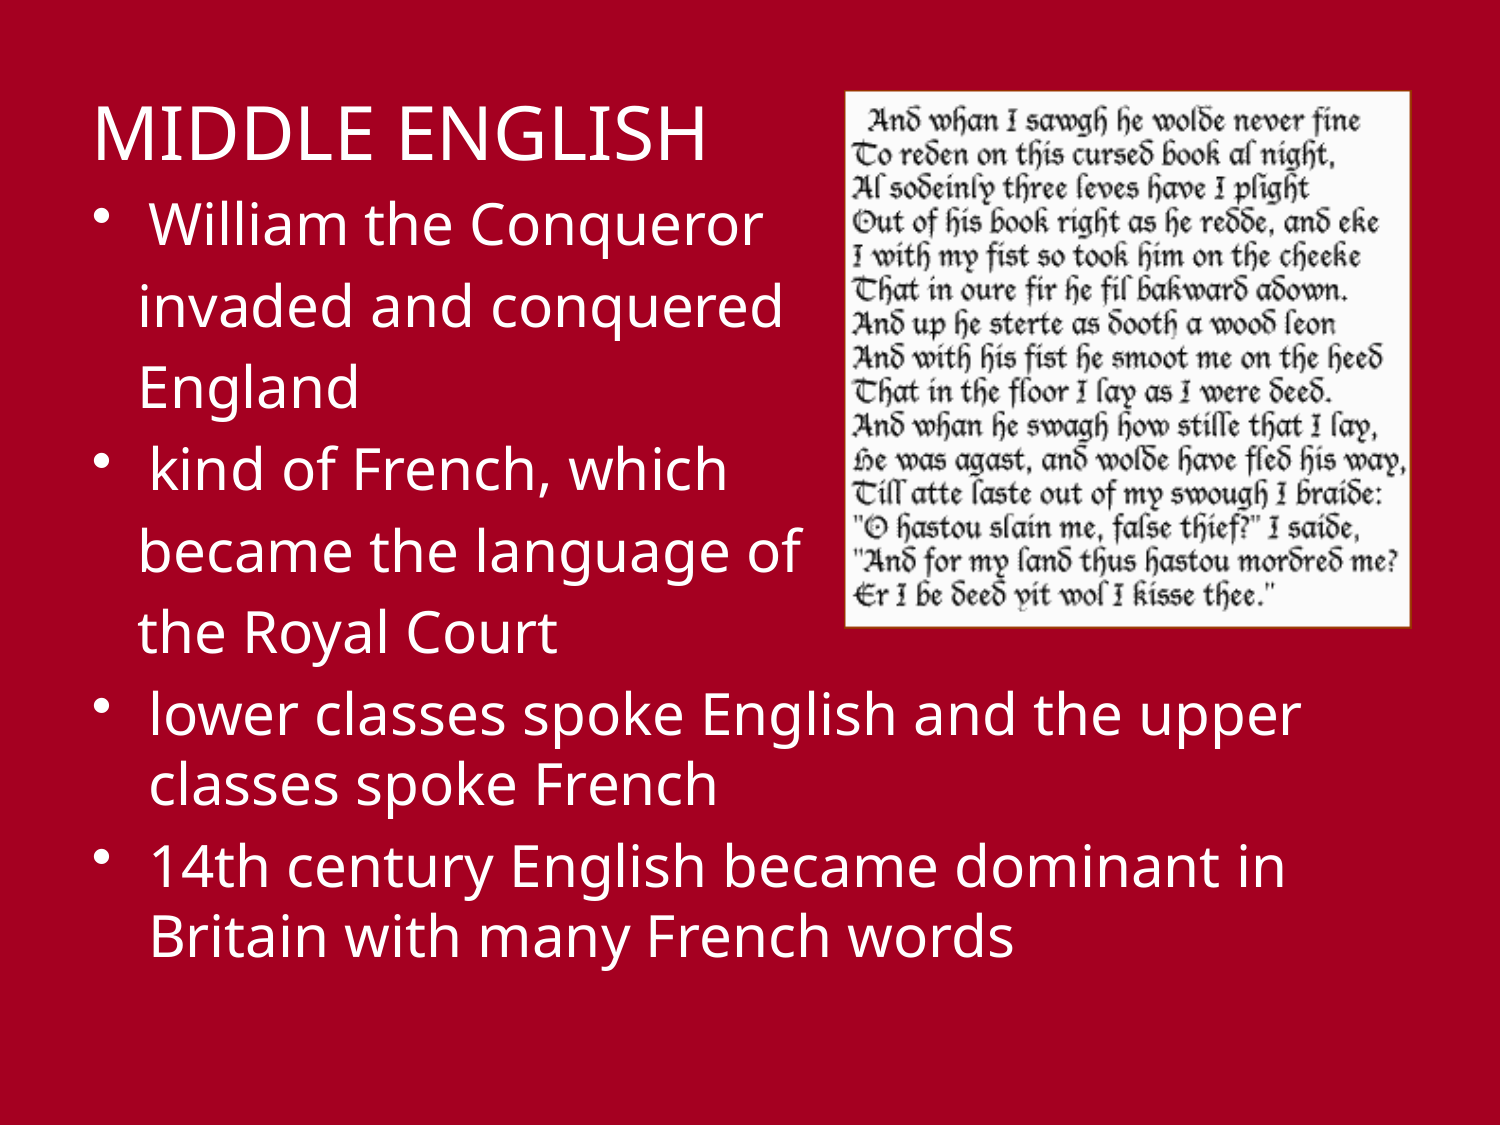

# MIDDLE ENGLISH
William the Conqueror
 invaded and conquered
 England
kind of French, which
 became the language of
 the Royal Court
lower classes spoke English and the upper classes spoke French
14th century English became dominant in Britain with many French words